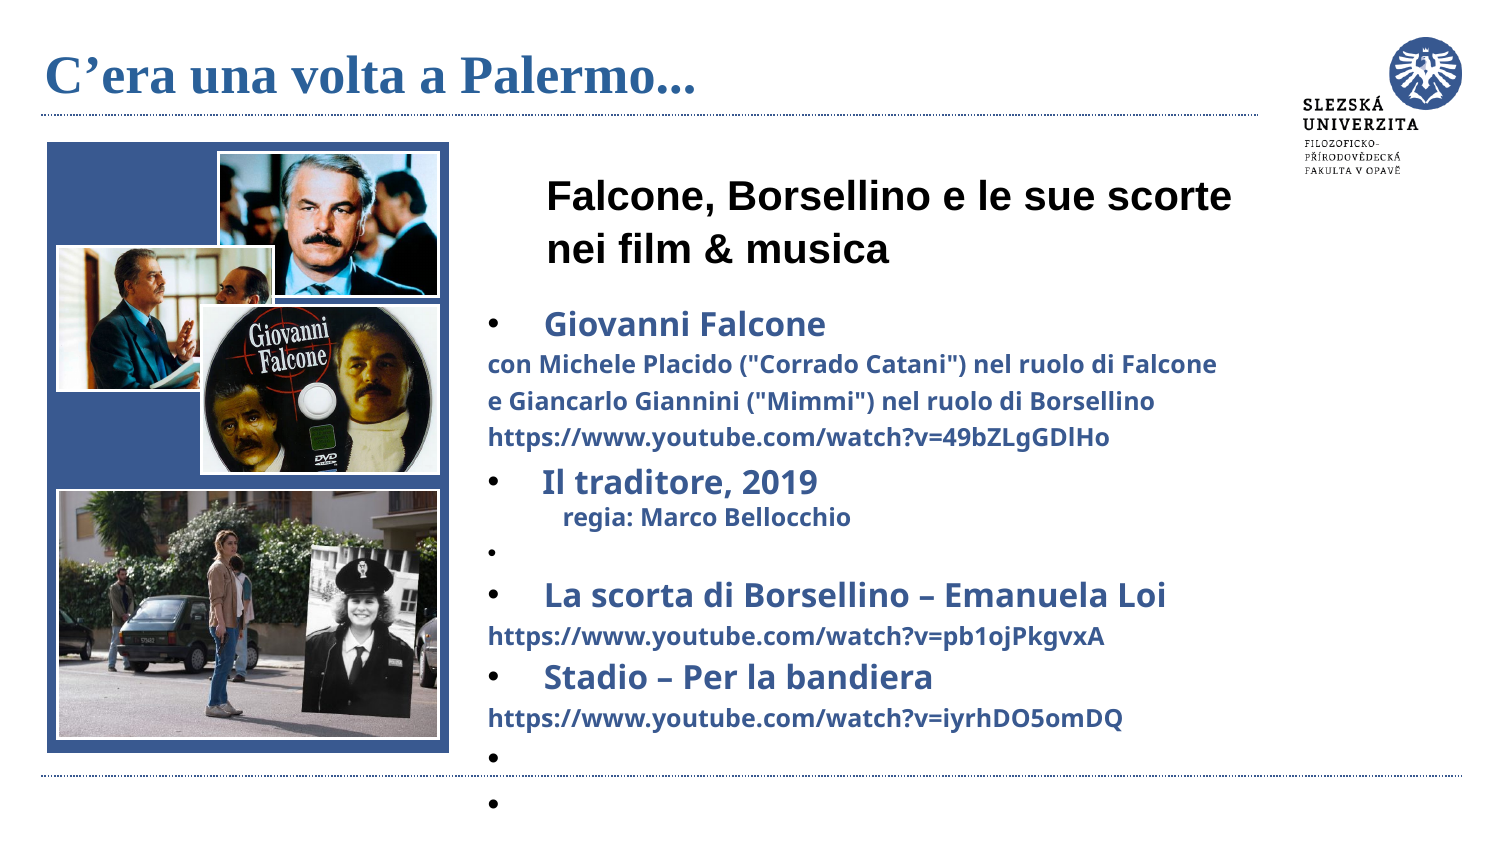

Cʼera una volta a Palermo...
Falcone, Borsellino e le sue scorte
nei film & musica
# Giovanni Falcone
con Michele Placido ("Corrado Catani") nel ruolo di Falcone
e Giancarlo Giannini ("Mimmi") nel ruolo di Borsellino
https://www.youtube.com/watch?v=49bZLgGDlHo
 Il traditore, 2019
regia: Marco Bellocchio
La scorta di Borsellino – Emanuela Loi
https://www.youtube.com/watch?v=pb1ojPkgvxA
Stadio – Per la bandiera
https://www.youtube.com/watch?v=iyrhDO5omDQ